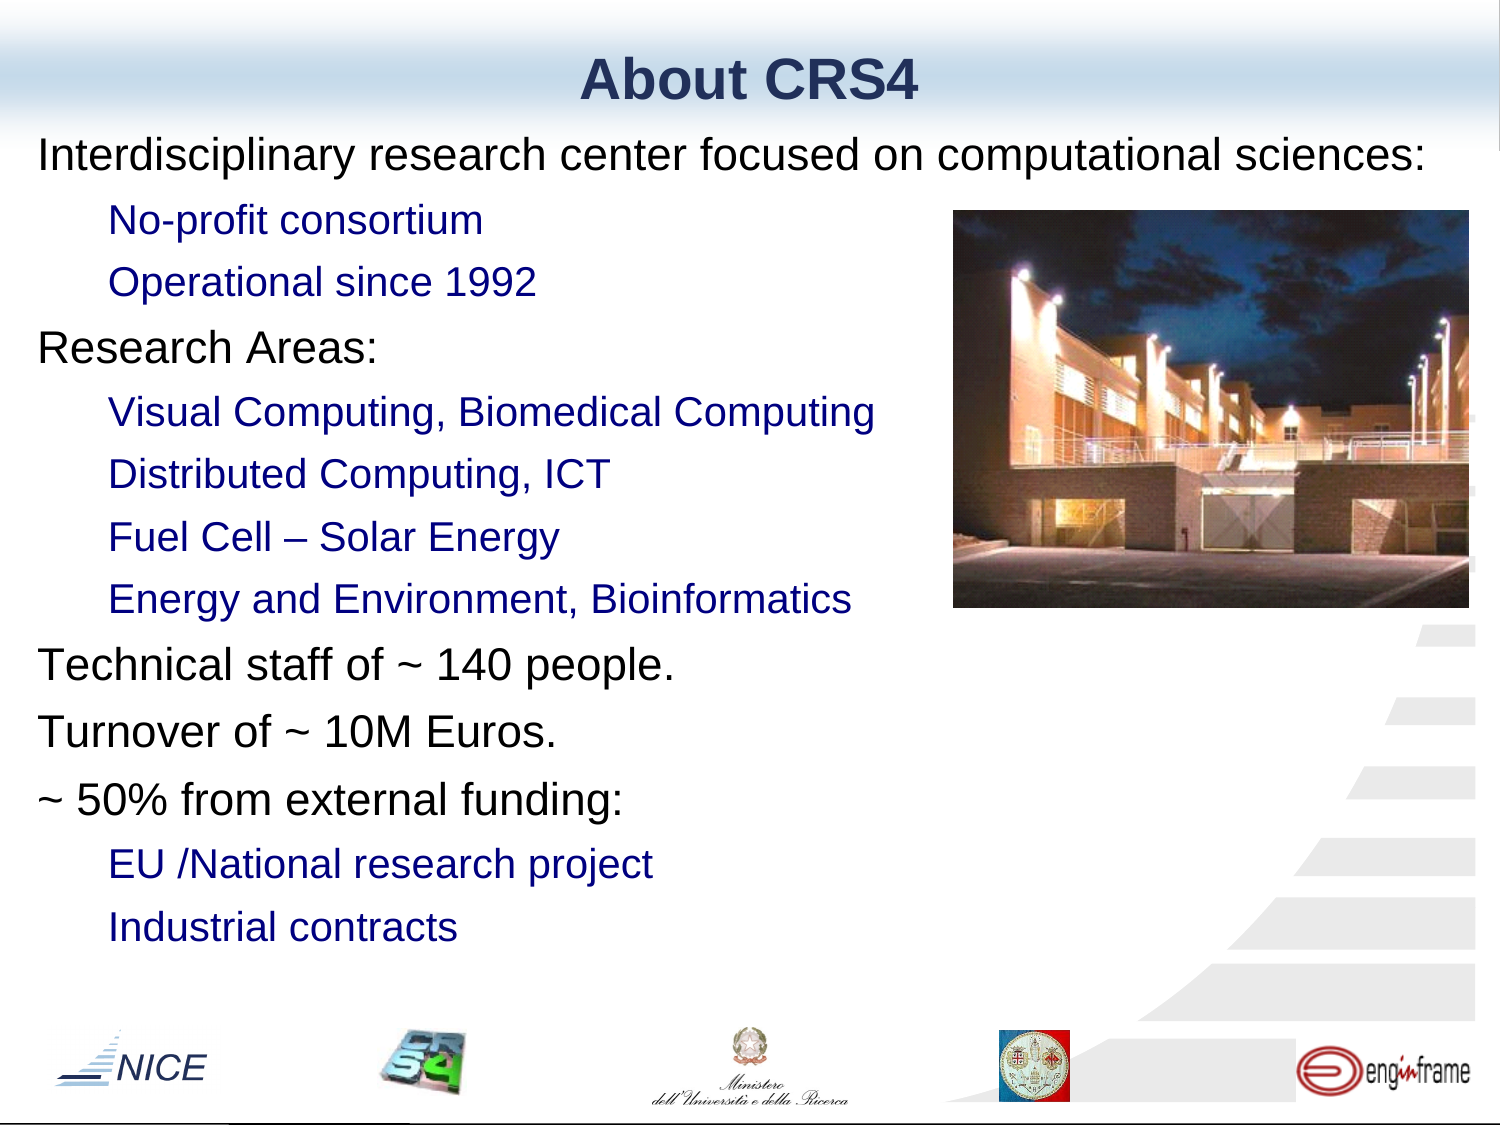

About CRS4
Interdisciplinary research center focused on computational sciences:
No-profit consortium
Operational since 1992
Research Areas:
Visual Computing, Biomedical Computing
Distributed Computing, ICT
Fuel Cell – Solar Energy
Energy and Environment, Bioinformatics
Technical staff of ~ 140 people.
Turnover of ~ 10M Euros.
~ 50% from external funding:
EU /National research project
Industrial contracts